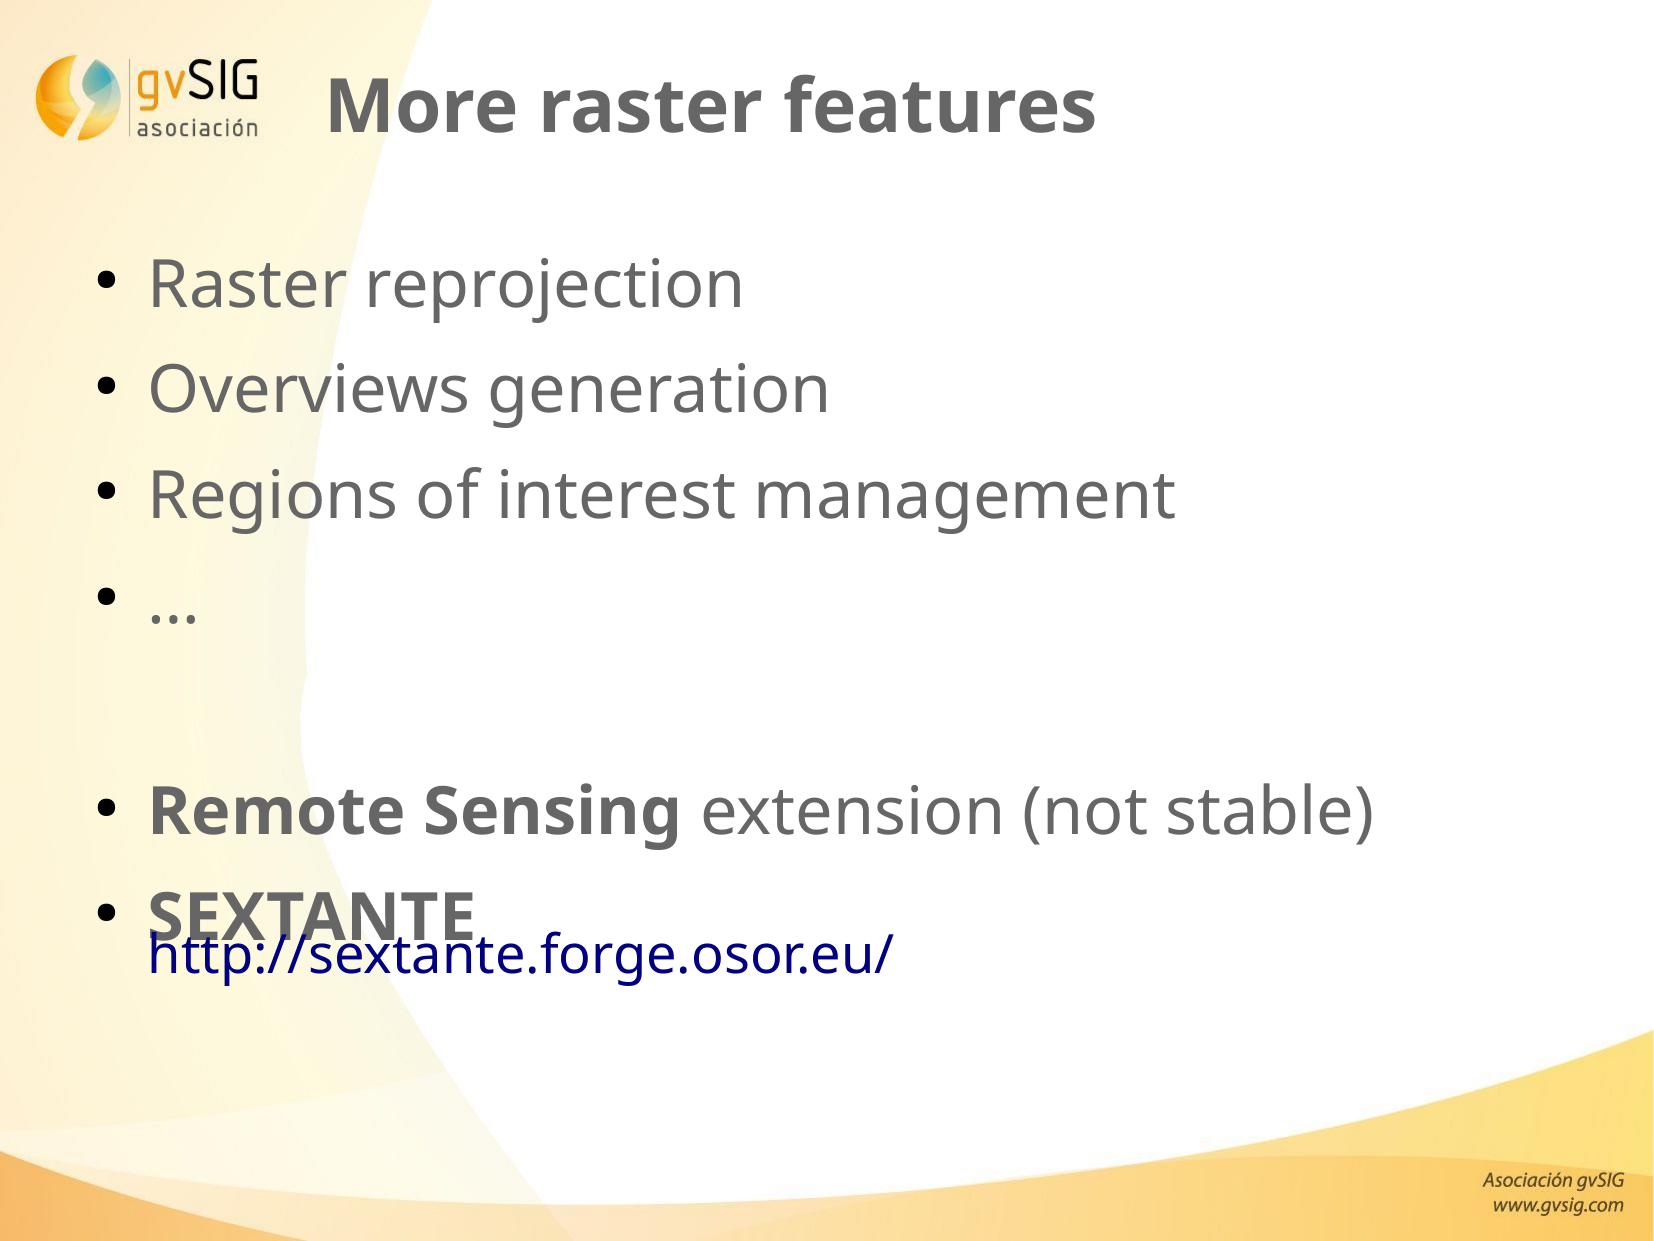

# More raster features
Raster reprojection
Overviews generation
Regions of interest management
…
Remote Sensing extension (not stable)
SEXTANTE
http://sextante.forge.osor.eu/